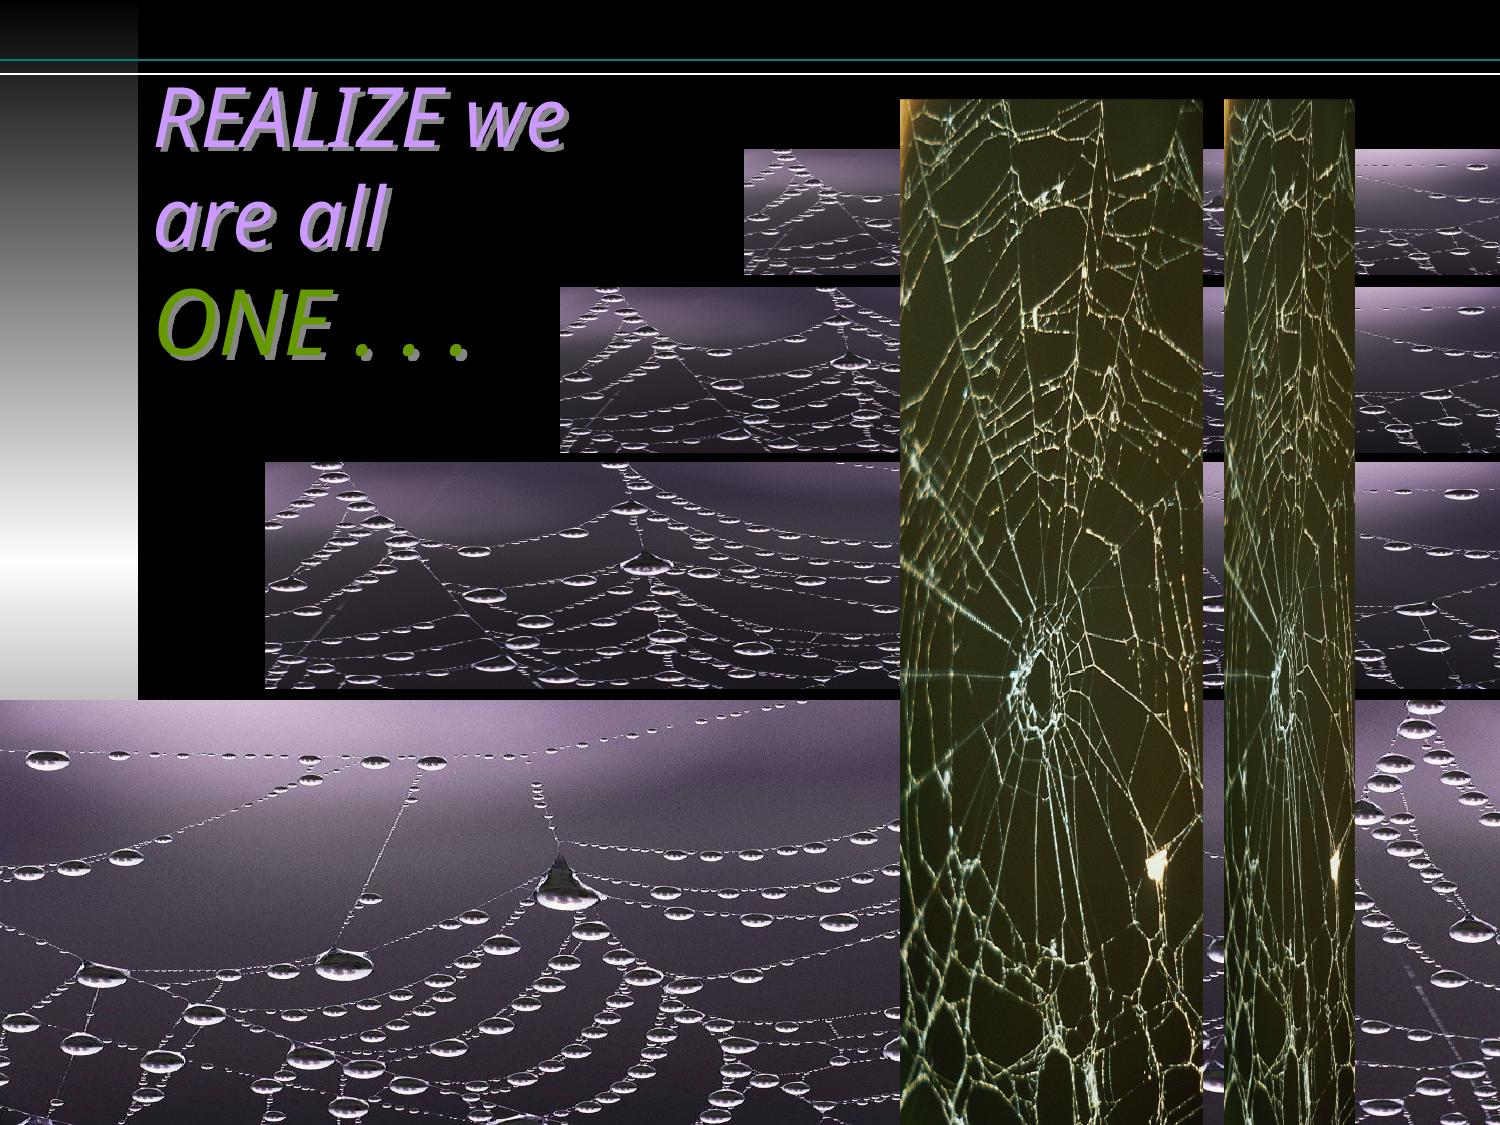

# REALIZE we are all ONE . . .